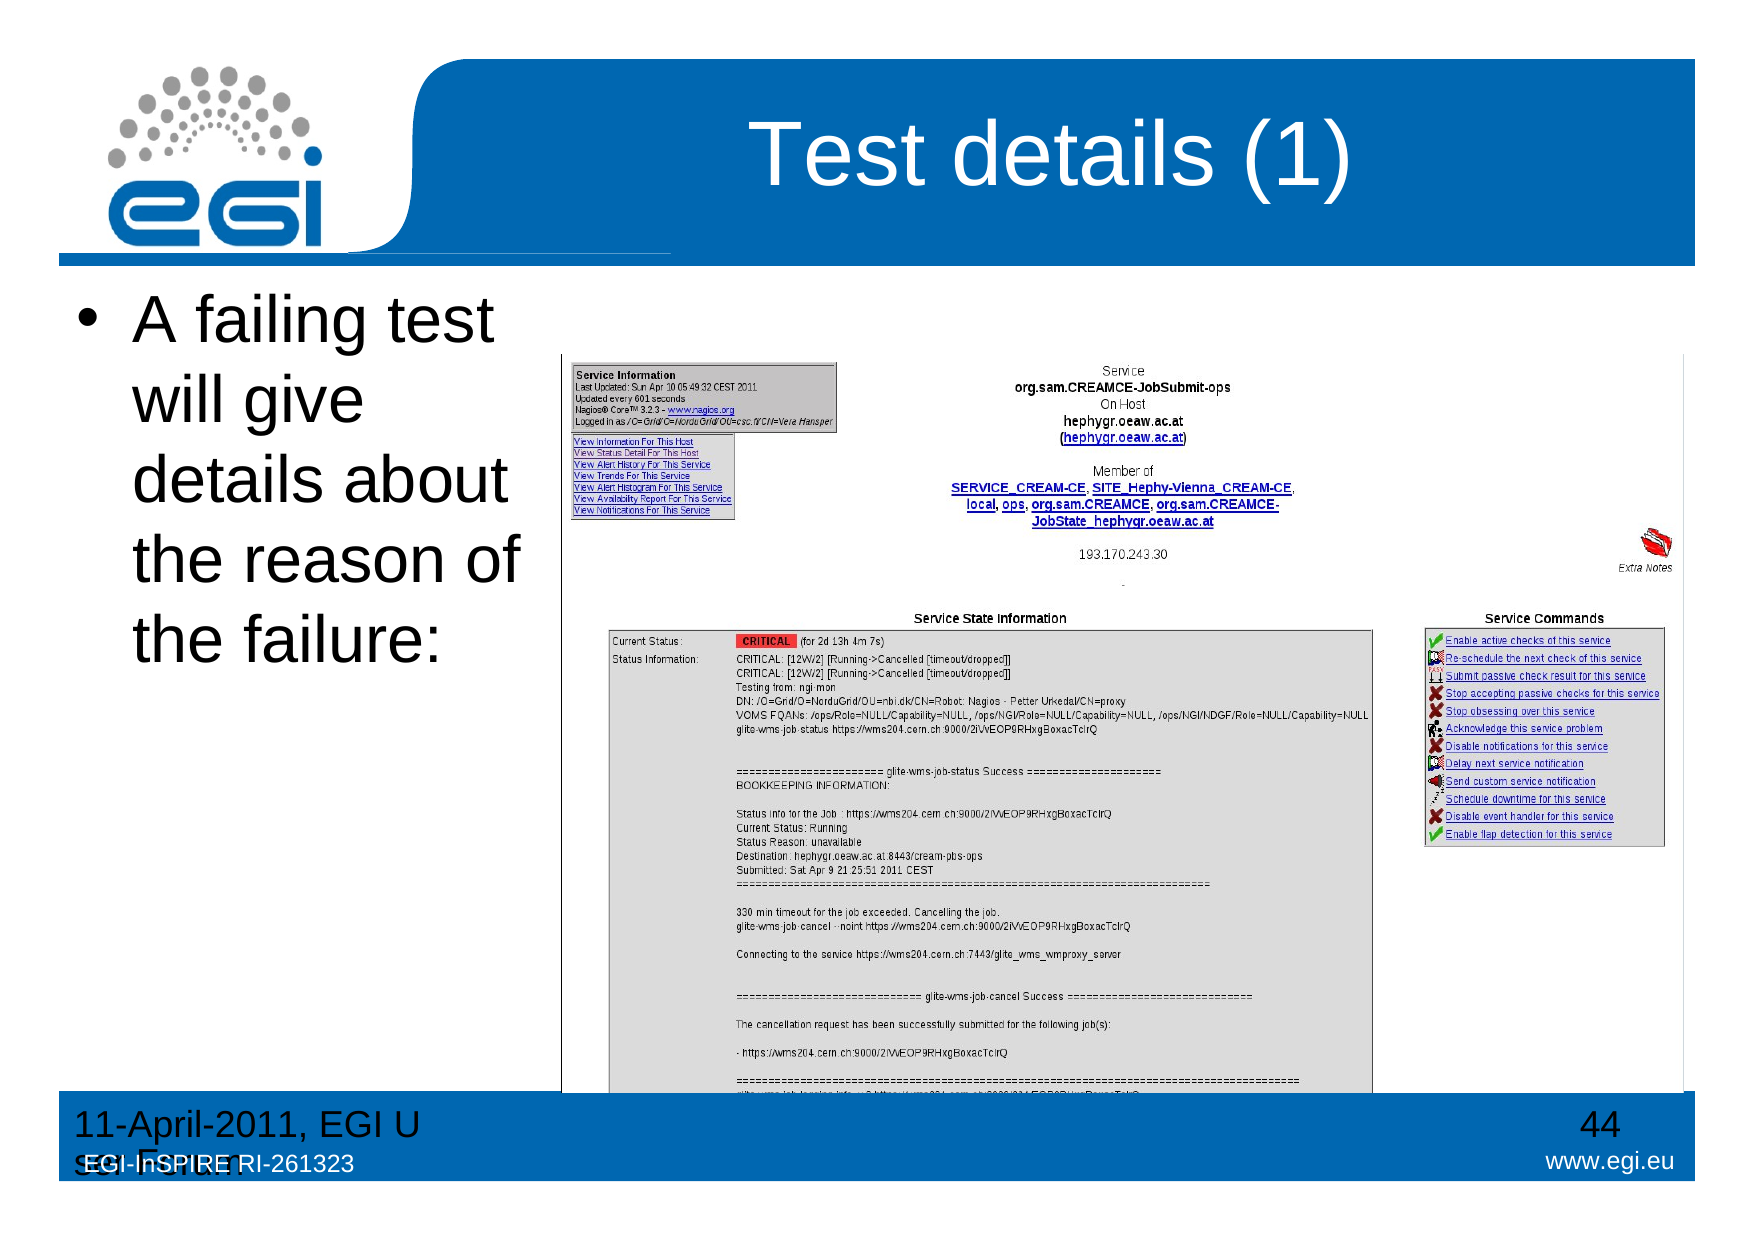

# Test details (1)
A failing test will give details about the reason of the failure:
11-April-2011, EGI User Forum
44
Training Guide